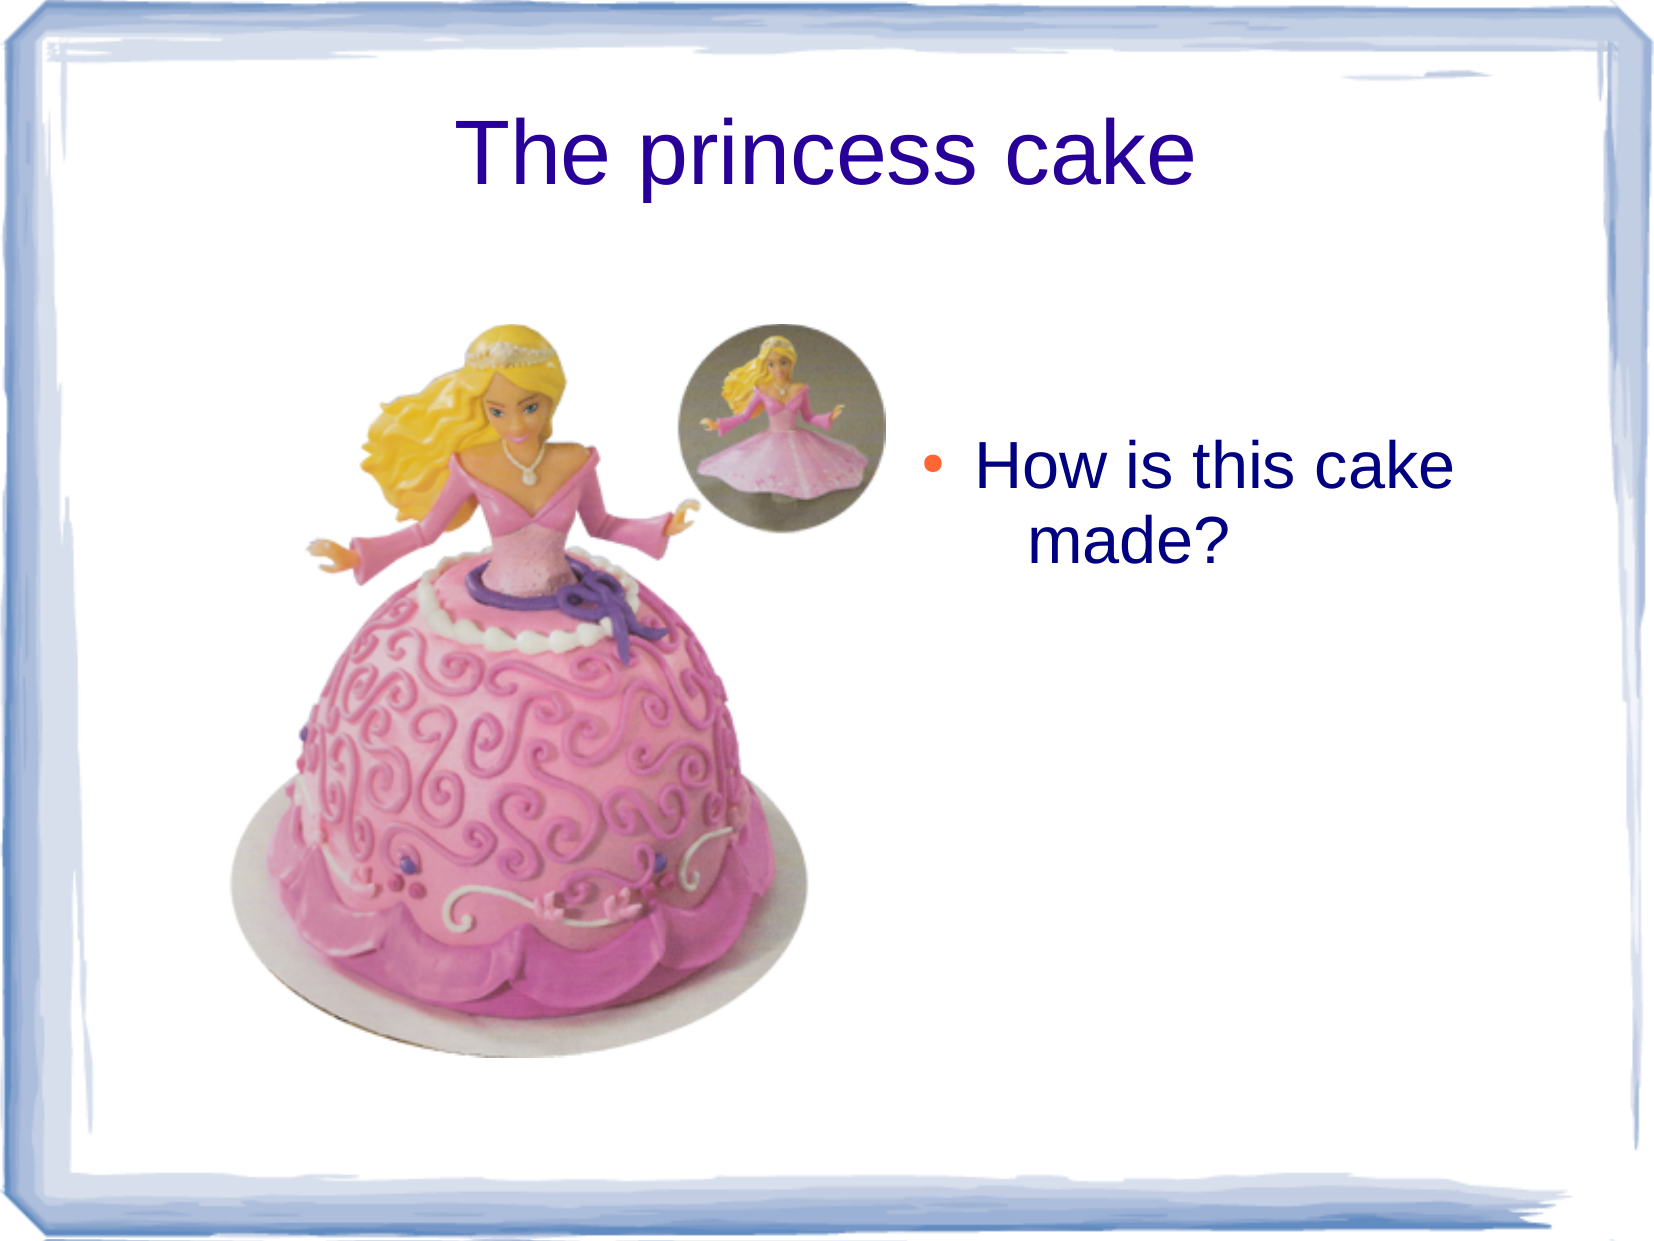

# The princess cake
How is this cake made?